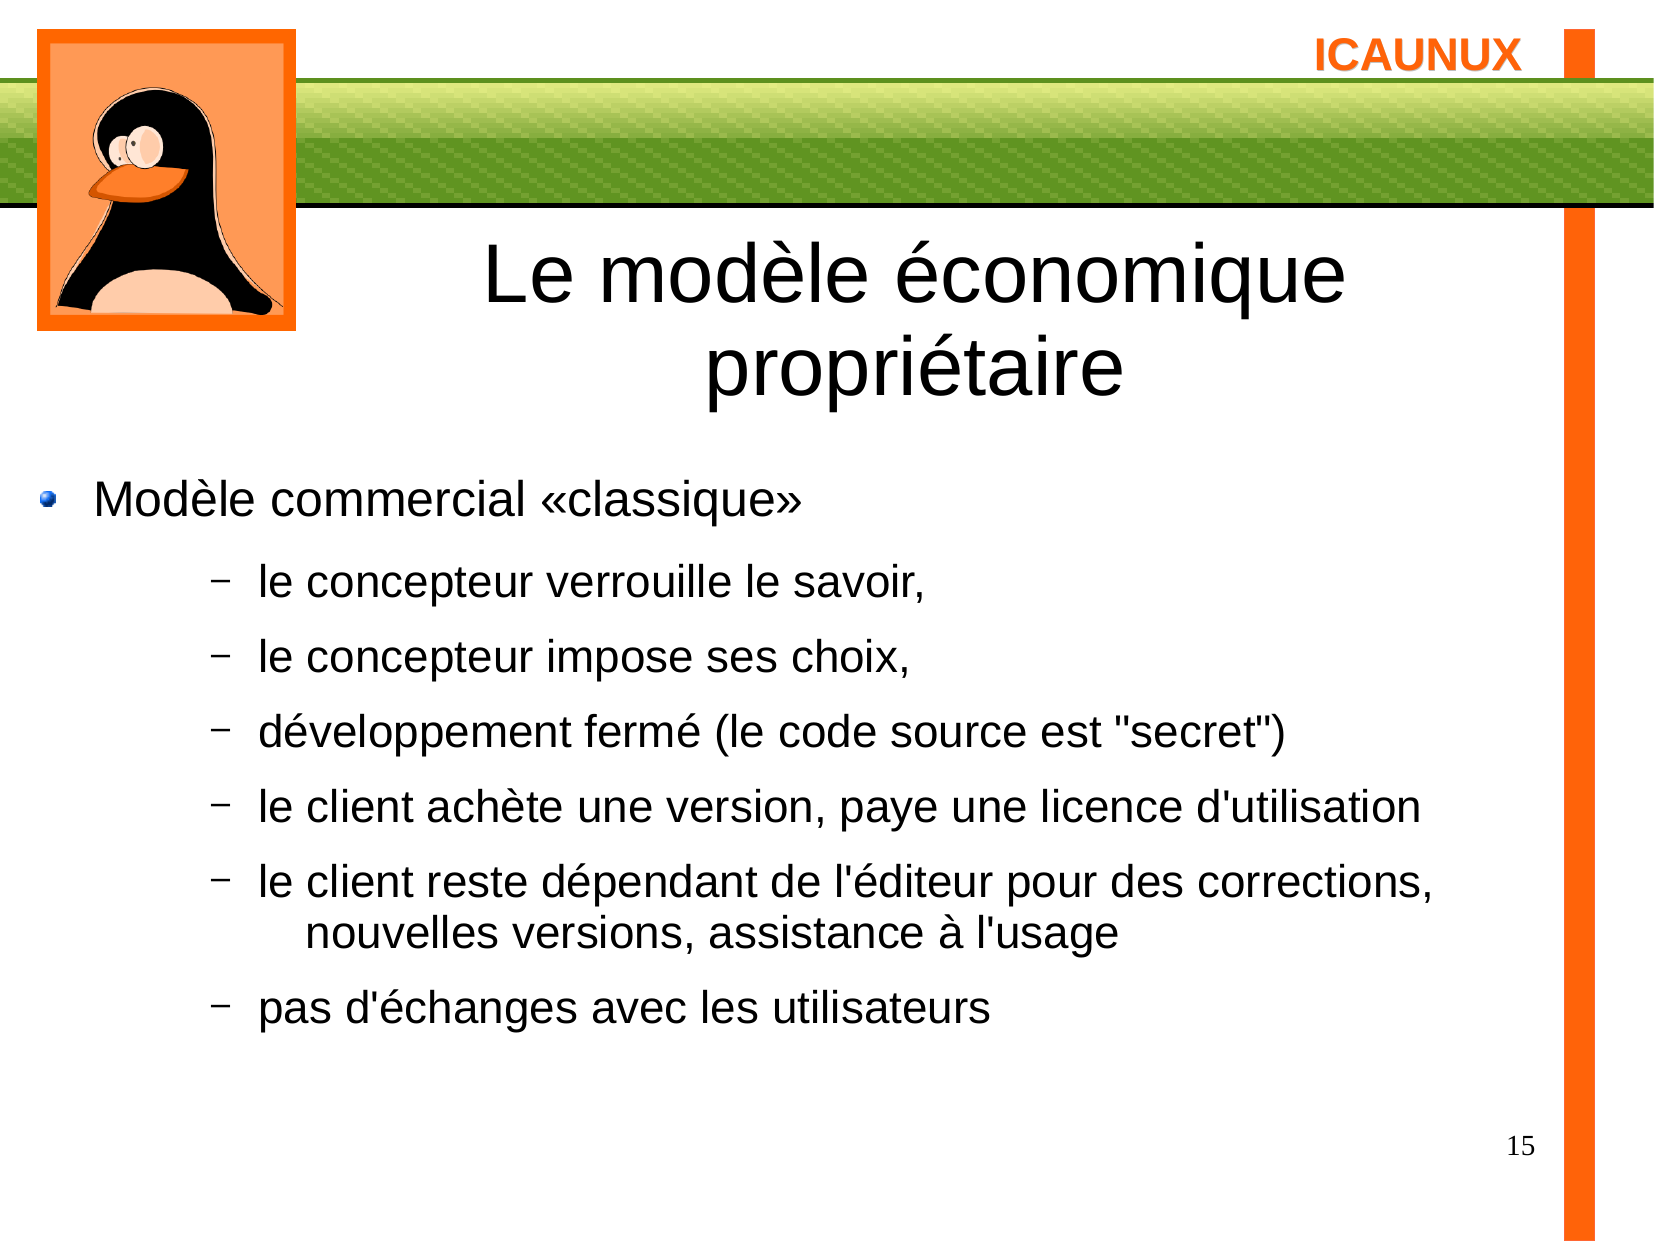

# Le modèle économique propriétaire
Modèle commercial «classique»
le concepteur verrouille le savoir,
le concepteur impose ses choix,
développement fermé (le code source est "secret")
le client achète une version, paye une licence d'utilisation
le client reste dépendant de l'éditeur pour des corrections, nouvelles versions, assistance à l'usage
pas d'échanges avec les utilisateurs
15